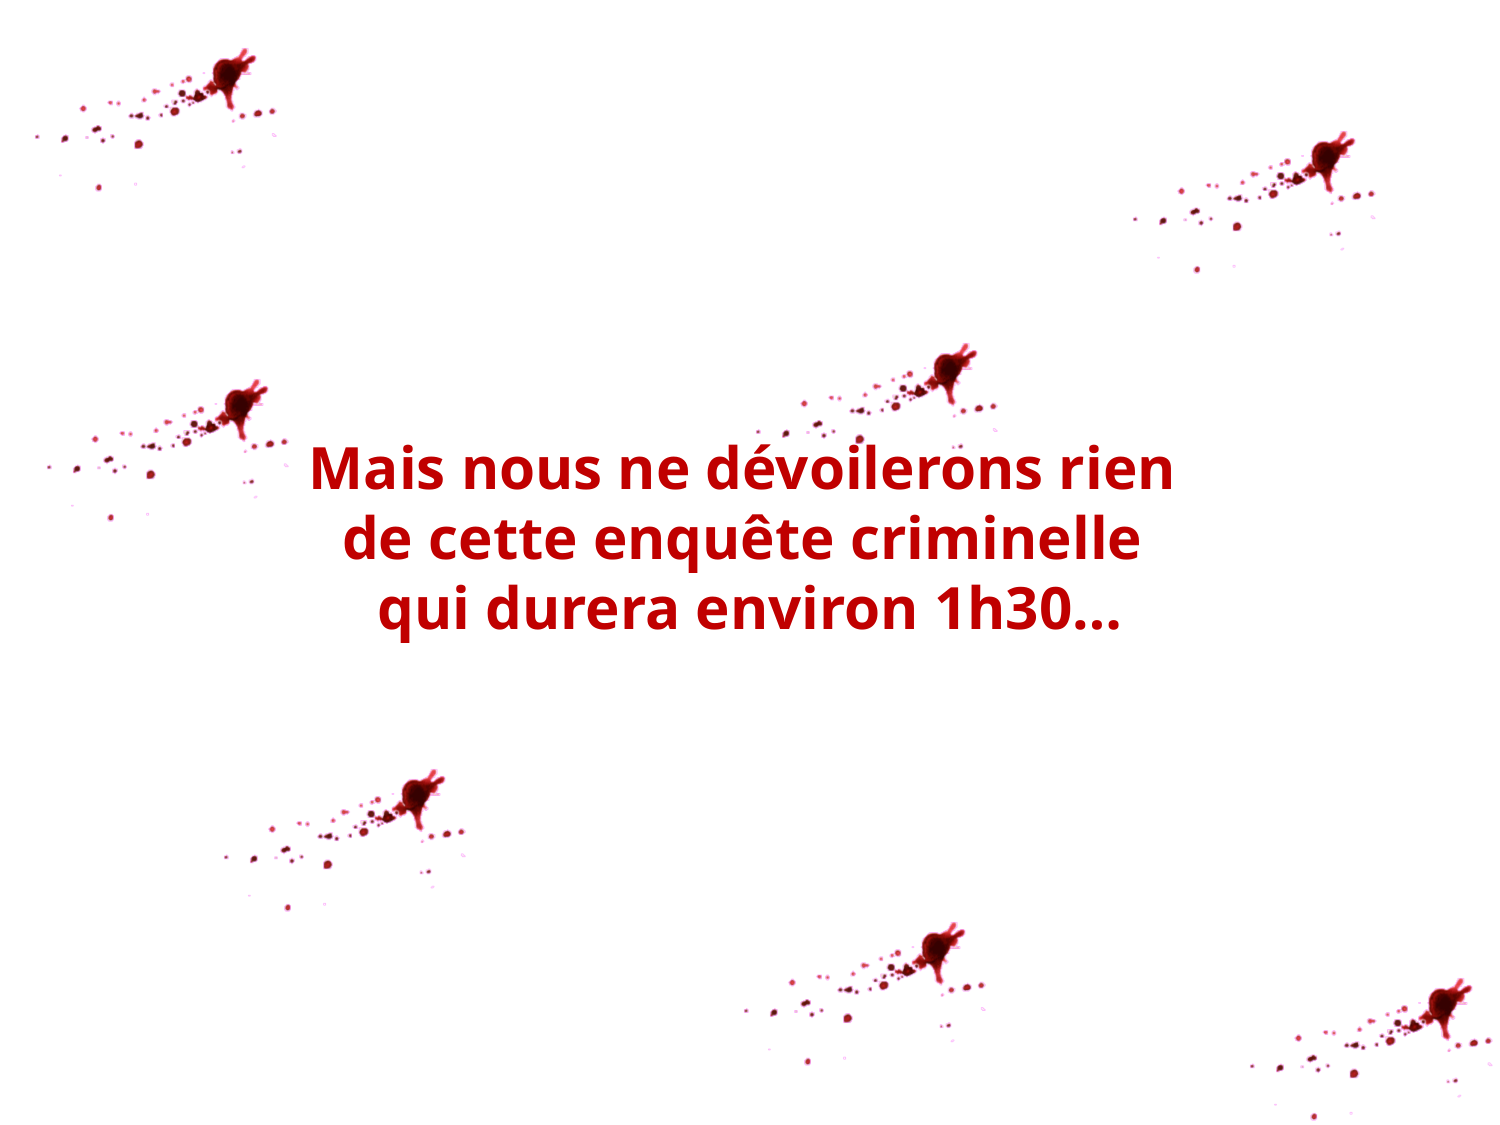

Mais nous ne dévoilerons rien
de cette enquête criminelle
qui durera environ 1h30…